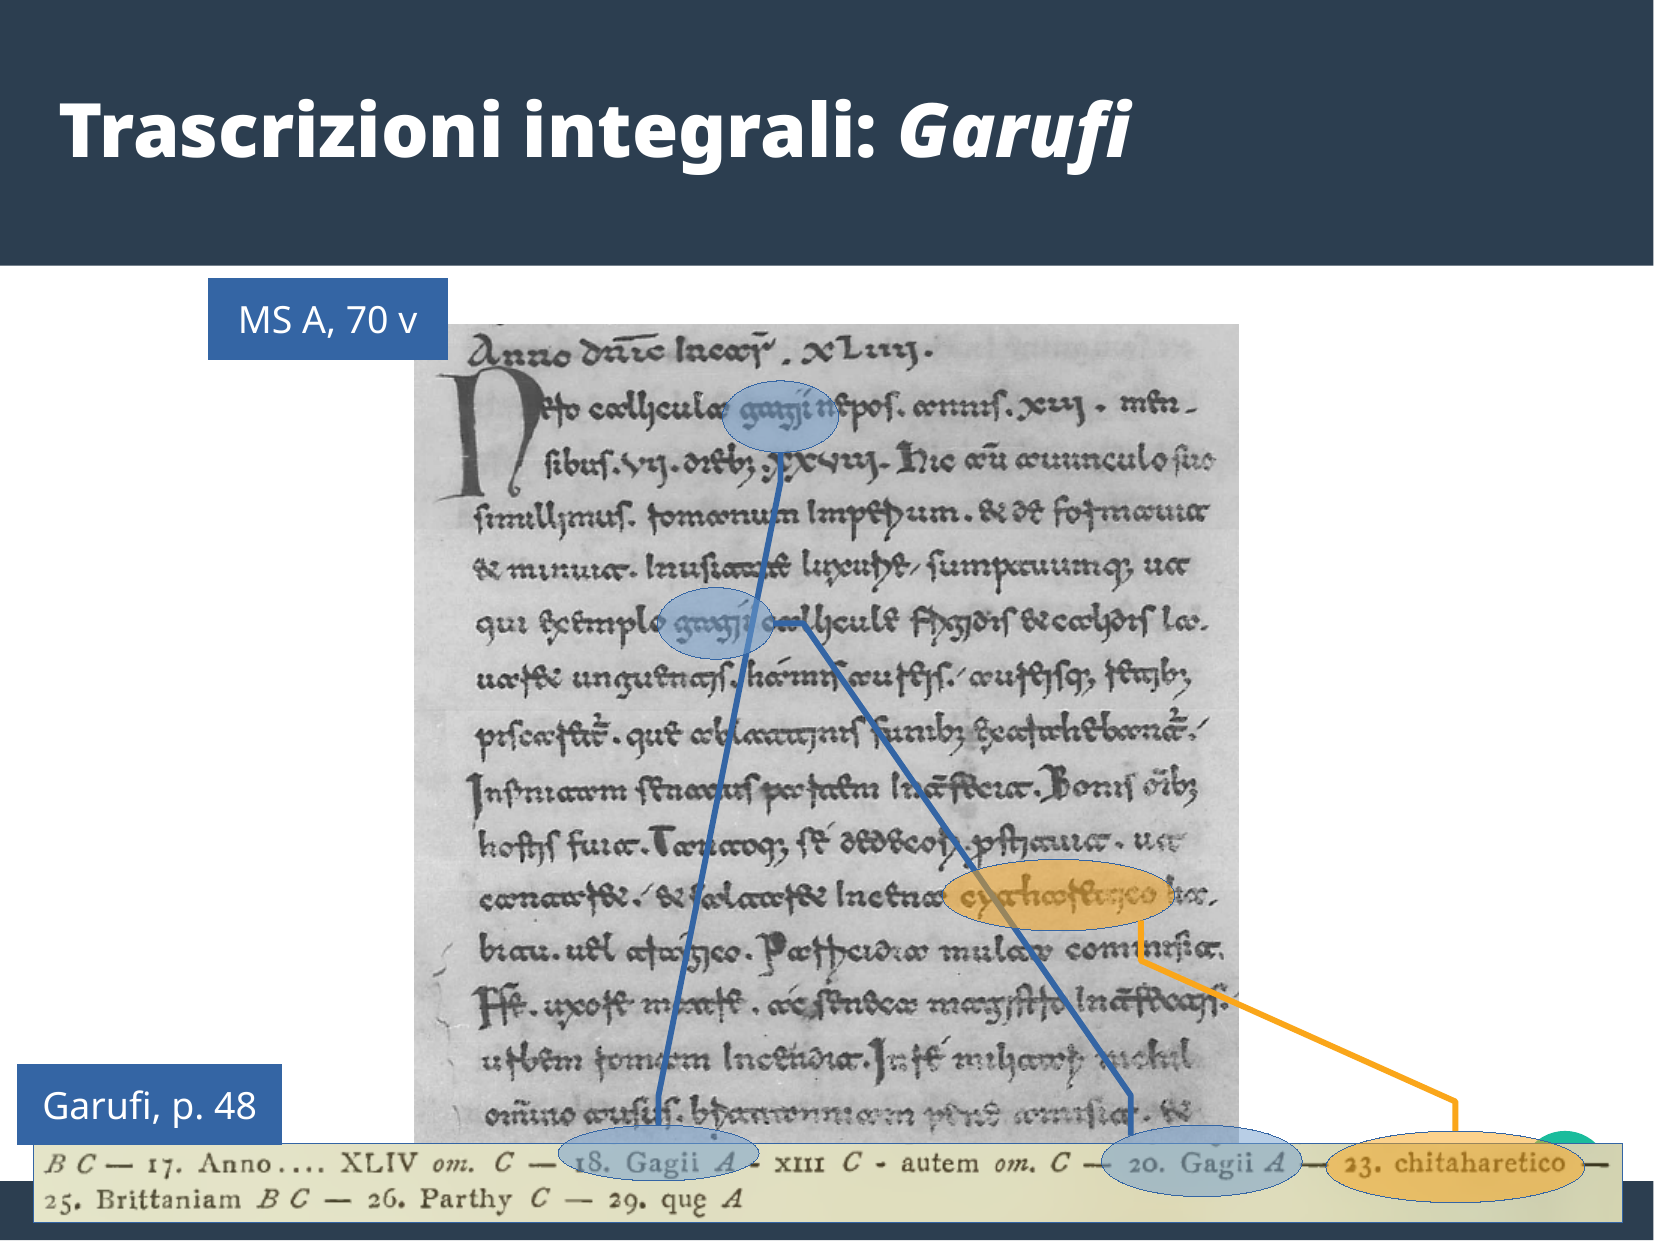

# Trascrizioni integrali: Garufi
MS A, 70 v
Garufi, p. 48
25